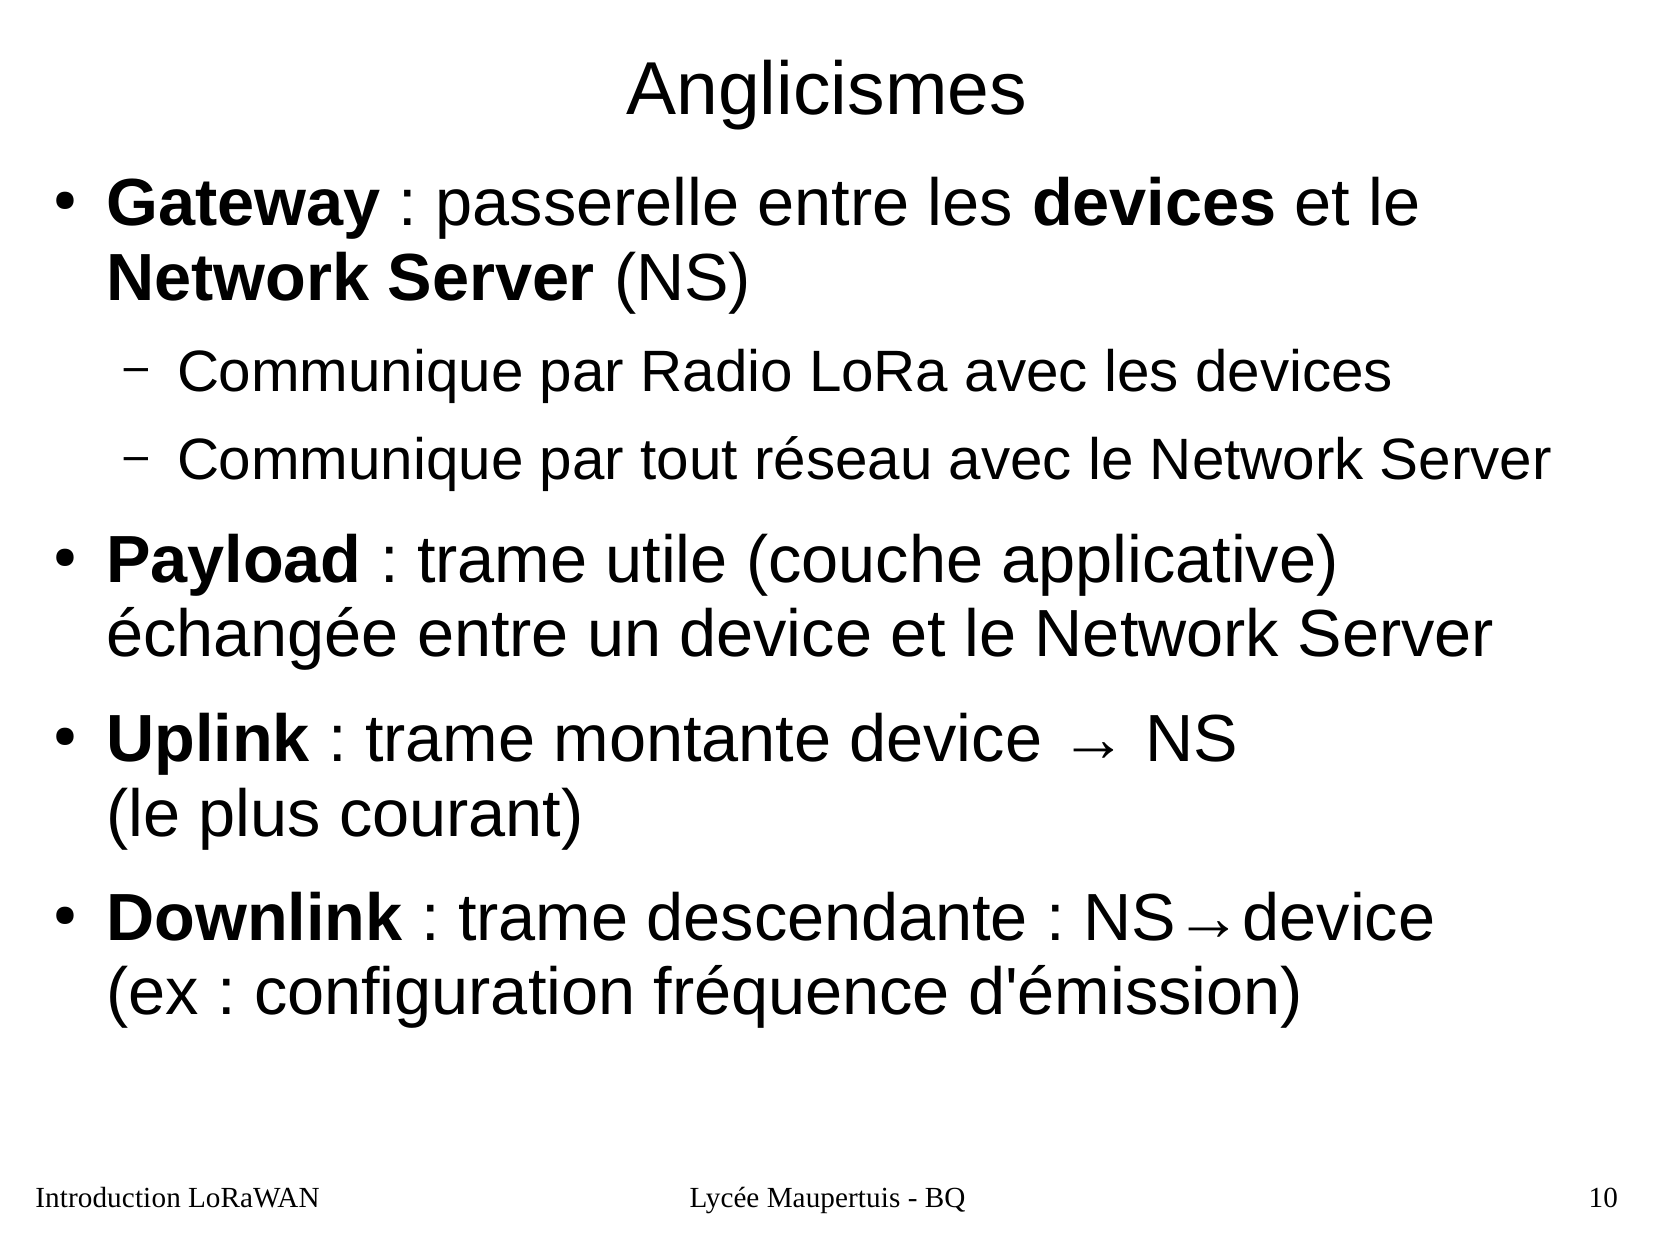

# Anglicismes
Gateway : passerelle entre les devices et le Network Server (NS)
Communique par Radio LoRa avec les devices
Communique par tout réseau avec le Network Server
Payload : trame utile (couche applicative) échangée entre un device et le Network Server
Uplink : trame montante device → NS
(le plus courant)
Downlink : trame descendante : NS→device
(ex : configuration fréquence d'émission)
Introduction LoRaWAN
Lycée Maupertuis - BQ
10